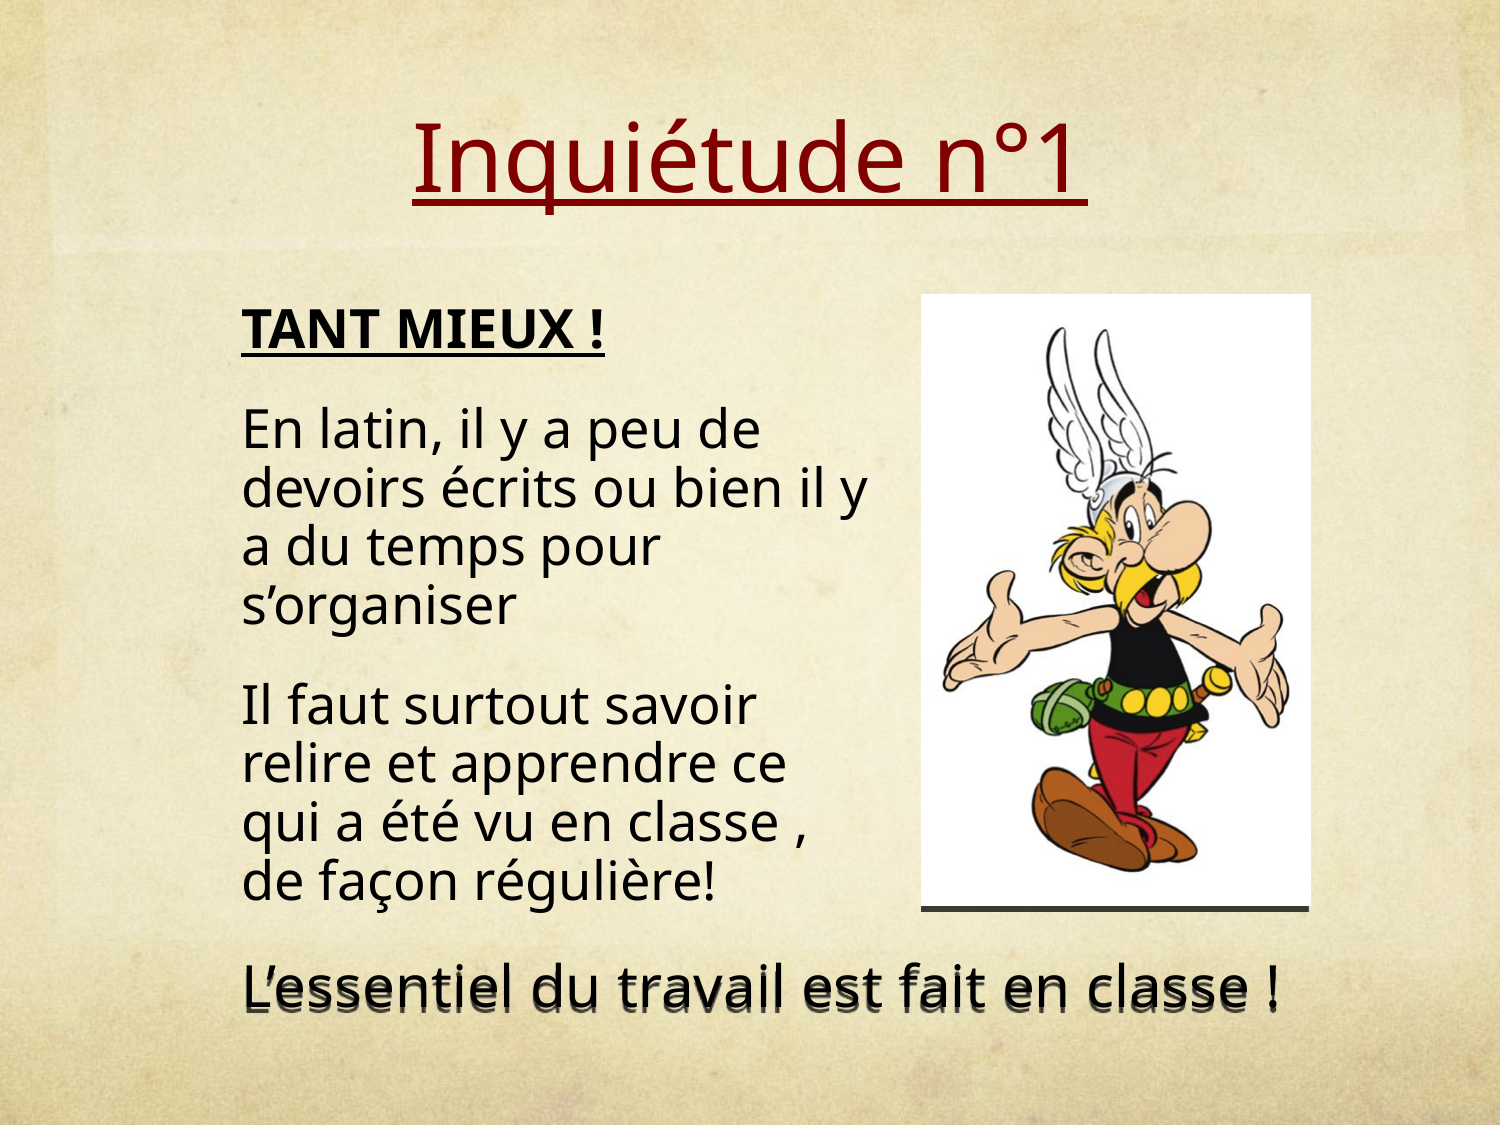

# Inquiétude n°1
TANT MIEUX !
En latin, il y a peu de devoirs écrits ou bien il y a du temps pour s’organiser
Il faut surtout savoir relire et apprendre ce qui a été vu en classe , de façon régulière!
L’essentiel du travail est fait en classe !